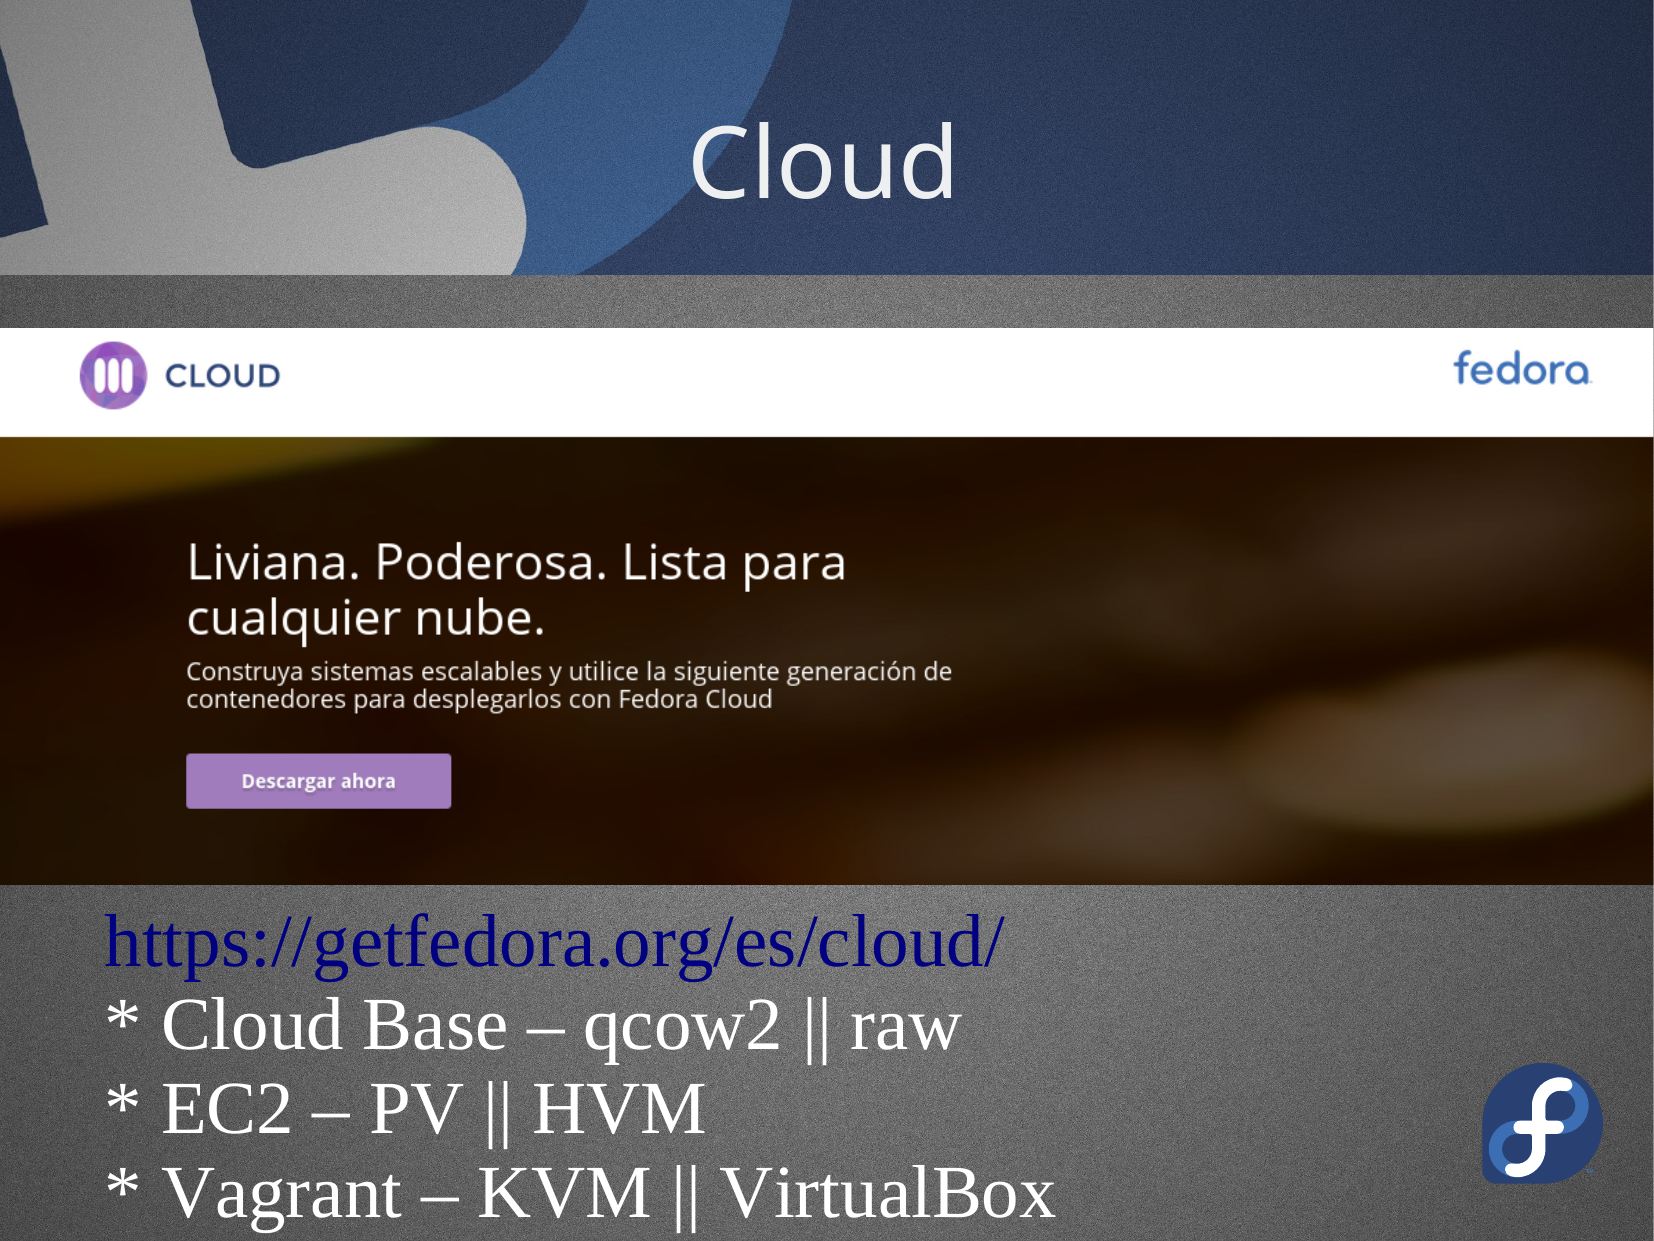

Cloud
https://getfedora.org/es/cloud/
* Cloud Base – qcow2 || raw
* EC2 – PV || HVM
* Vagrant – KVM || VirtualBox